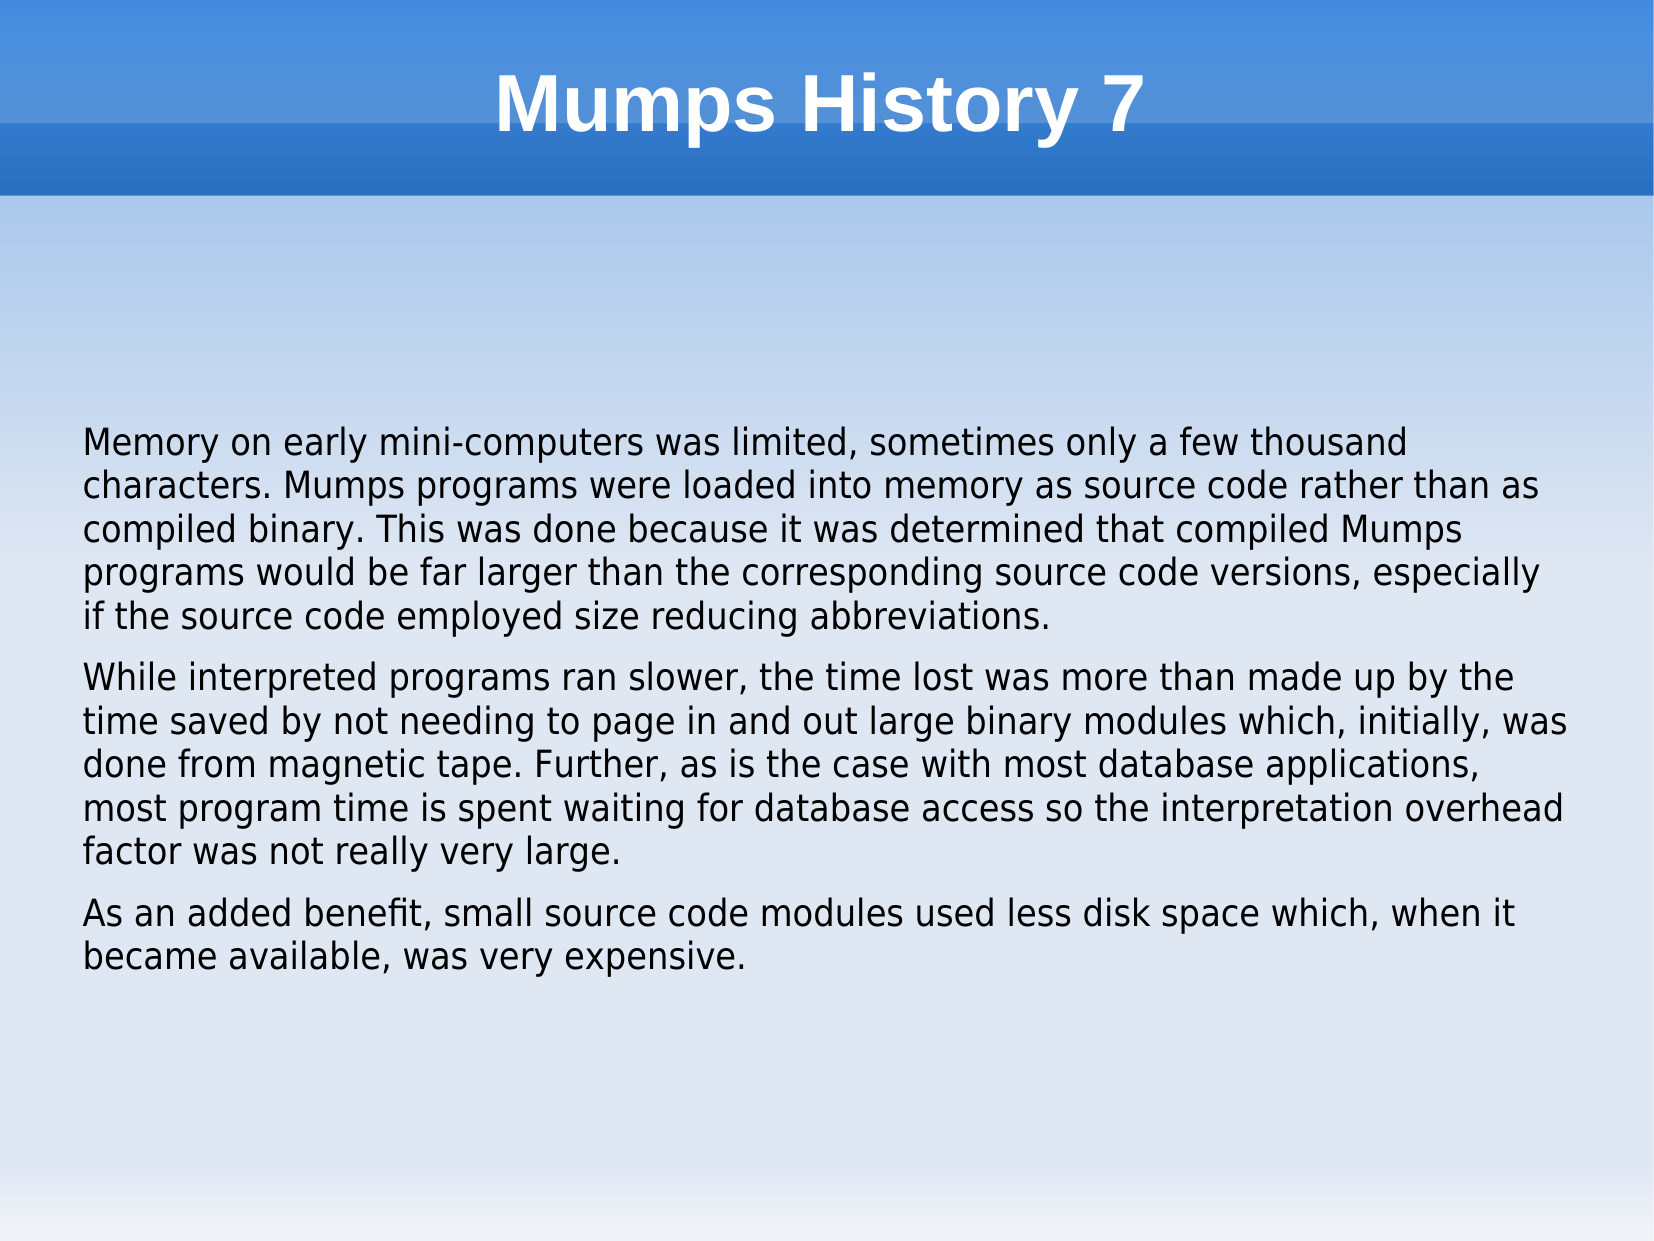

# Mumps History 7
Memory on early mini-computers was limited, sometimes only a few thousand characters. Mumps programs were loaded into memory as source code rather than as compiled binary. This was done because it was determined that compiled Mumps programs would be far larger than the corresponding source code versions, especially if the source code employed size reducing abbreviations.
While interpreted programs ran slower, the time lost was more than made up by the time saved by not needing to page in and out large binary modules which, initially, was done from magnetic tape. Further, as is the case with most database applications, most program time is spent waiting for database access so the interpretation overhead factor was not really very large.
As an added benefit, small source code modules used less disk space which, when it became available, was very expensive.